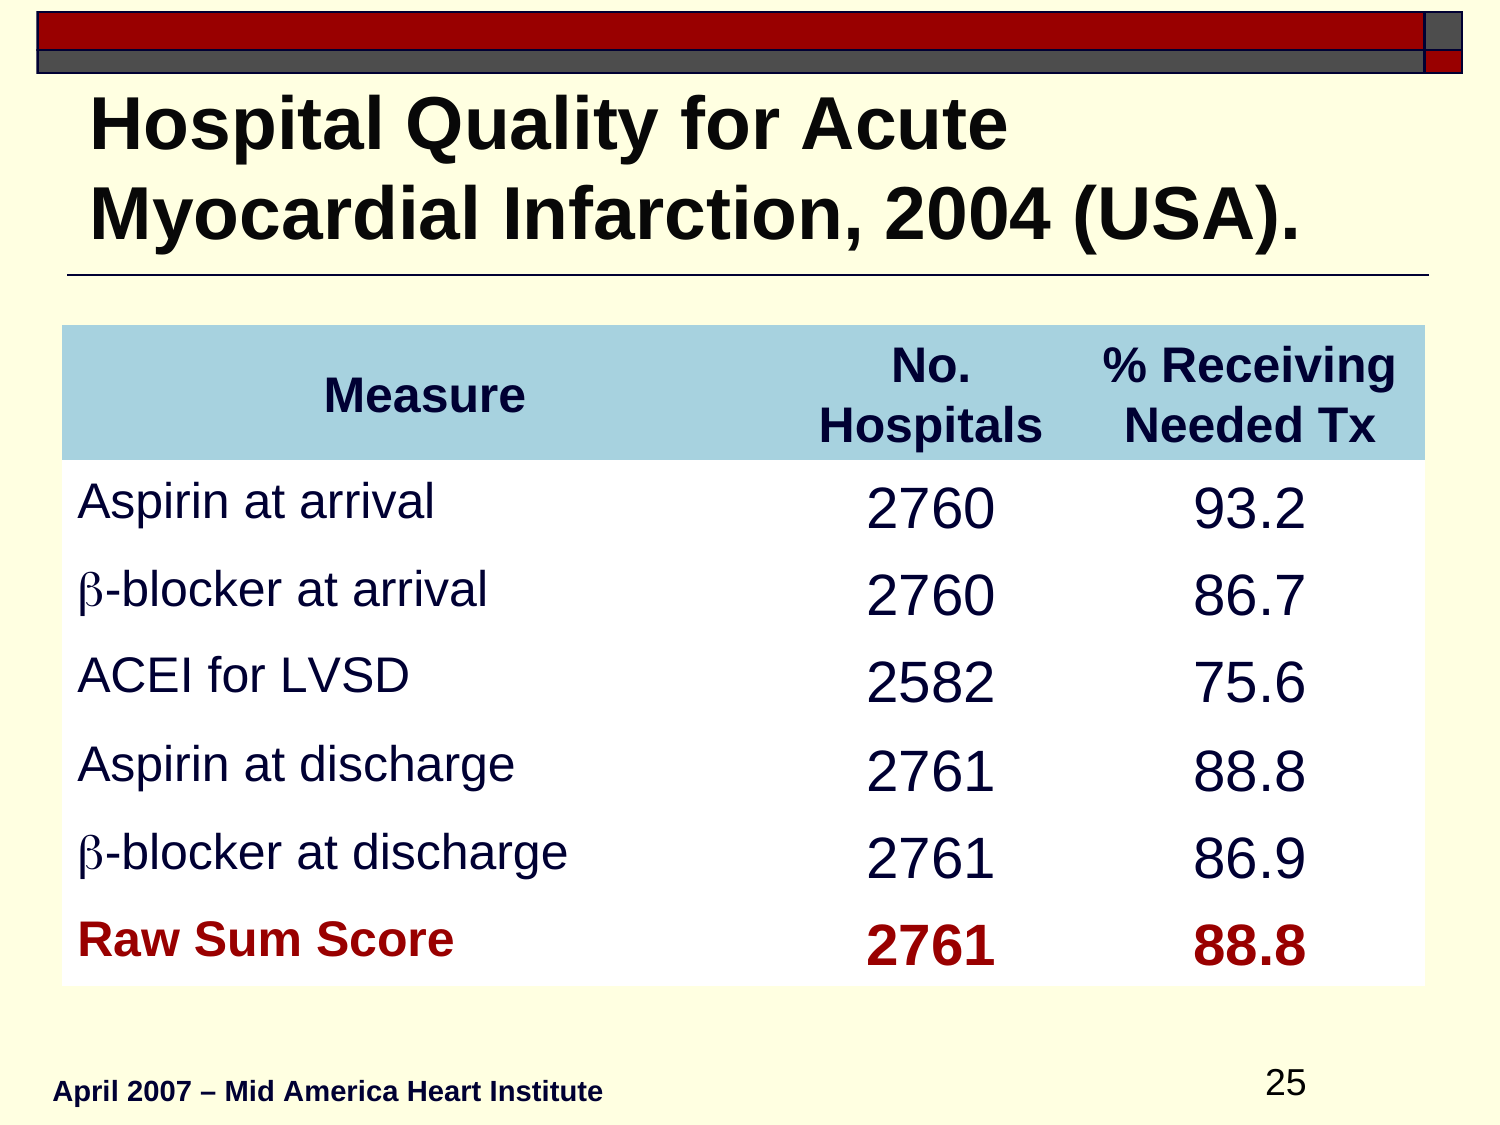

# Hospital Quality for Acute Myocardial Infarction, 2004 (USA).
| Measure | No. Hospitals | % Receiving Needed Tx |
| --- | --- | --- |
| Aspirin at arrival | 2760 | 93.2 |
| -blocker at arrival | 2760 | 86.7 |
| ACEI for LVSD | 2582 | 75.6 |
| Aspirin at discharge | 2761 | 88.8 |
| -blocker at discharge | 2761 | 86.9 |
| Raw Sum Score | 2761 | 88.8 |
25